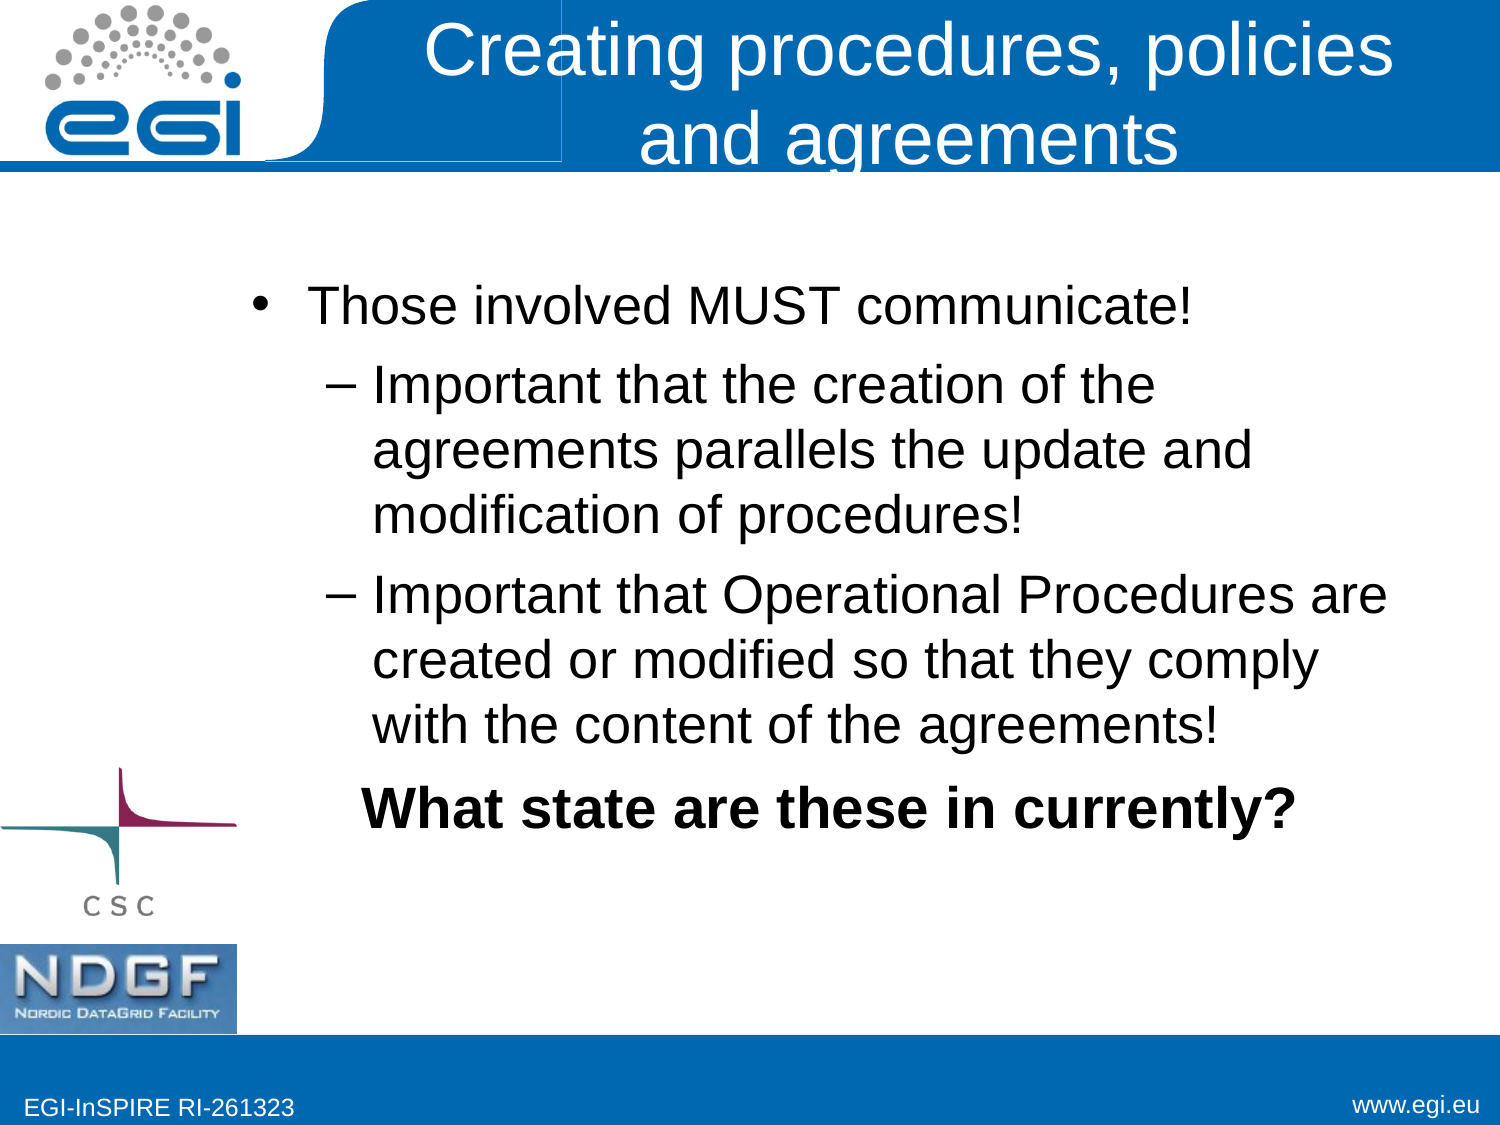

# Creating procedures, policies and agreements
Those involved MUST communicate!
Important that the creation of the agreements parallels the update and modification of procedures!
Important that Operational Procedures are created or modified so that they comply with the content of the agreements!
What state are these in currently?